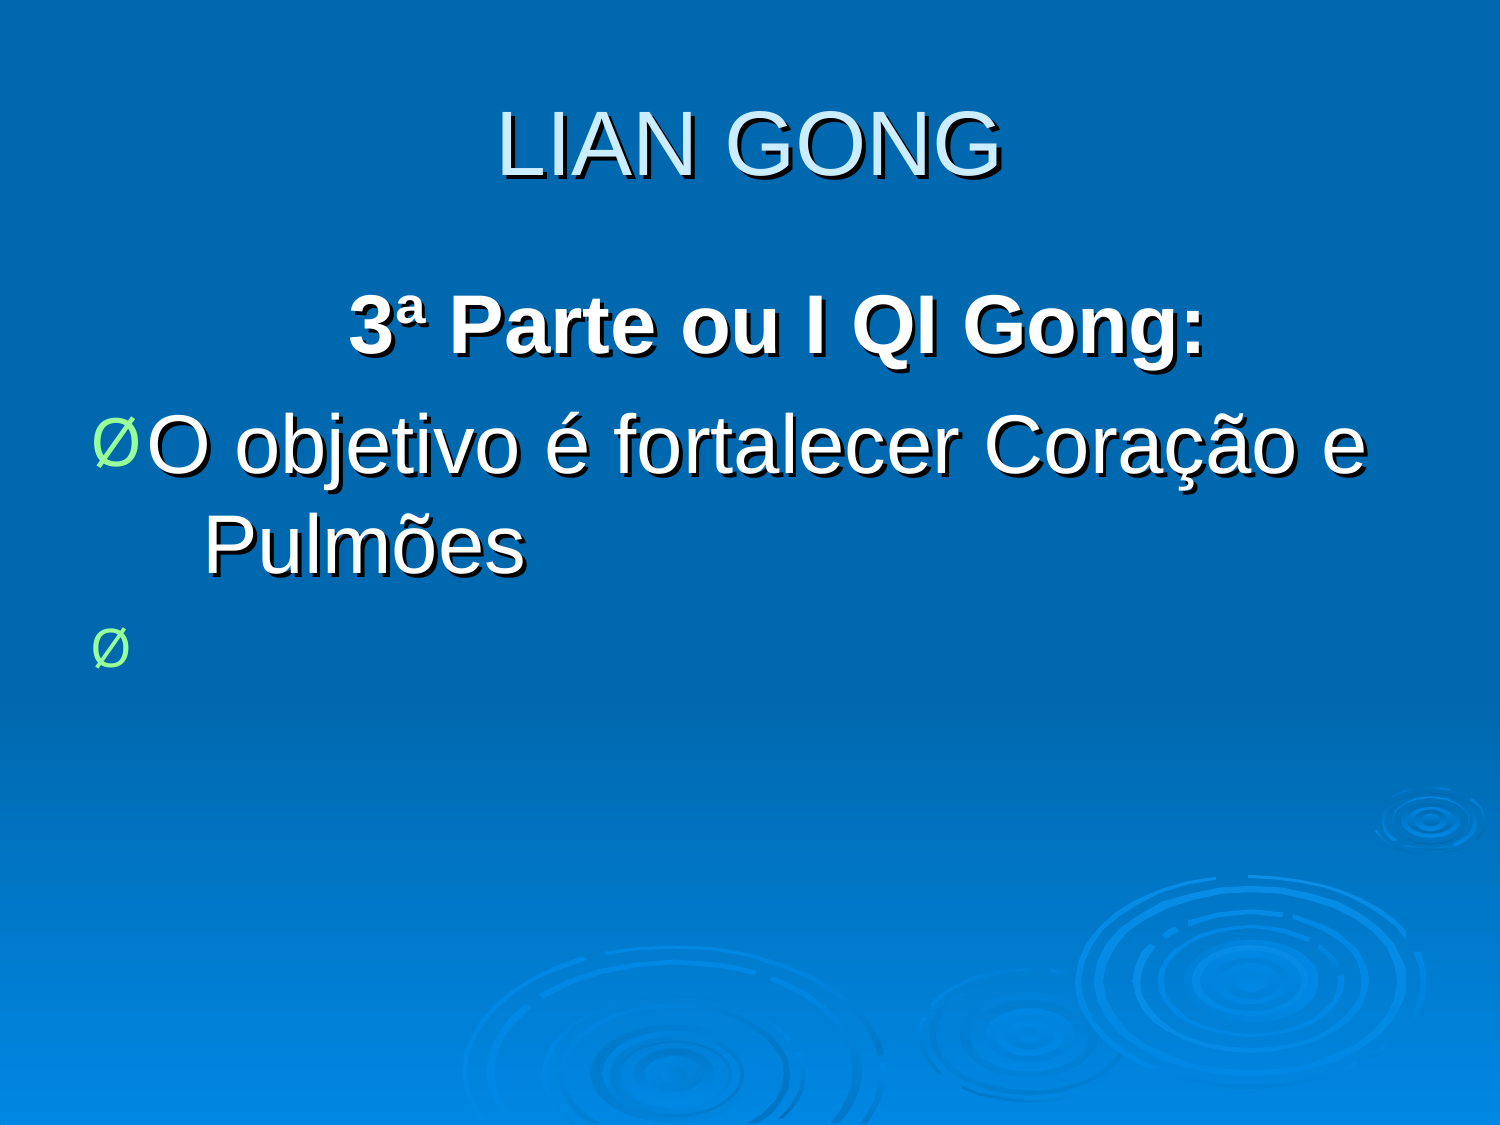

# LIAN GONG
3ª Parte ou I QI Gong:
O objetivo é fortalecer Coração e Pulmões